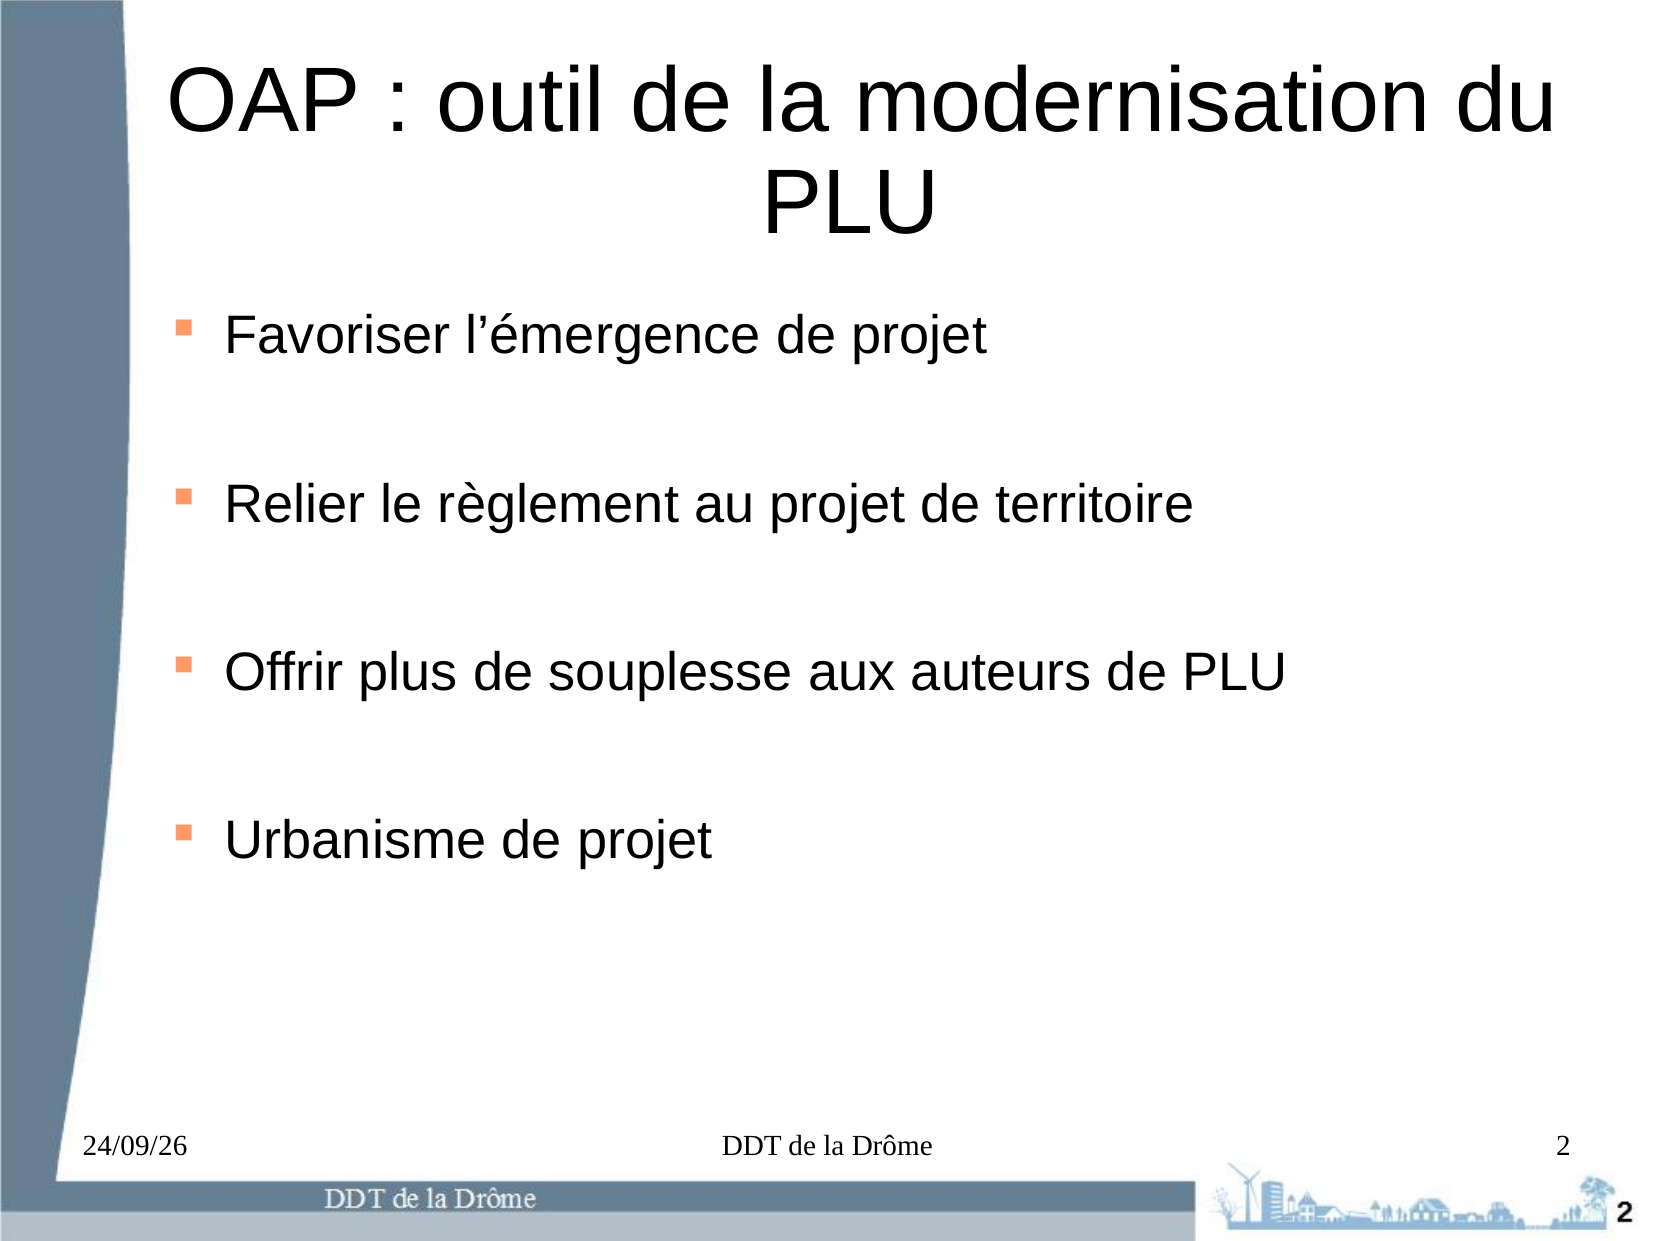

# OAP : outil de la modernisation du PLU
Favoriser l’émergence de projet
Relier le règlement au projet de territoire
Offrir plus de souplesse aux auteurs de PLU
Urbanisme de projet
DDT de la Drôme
2